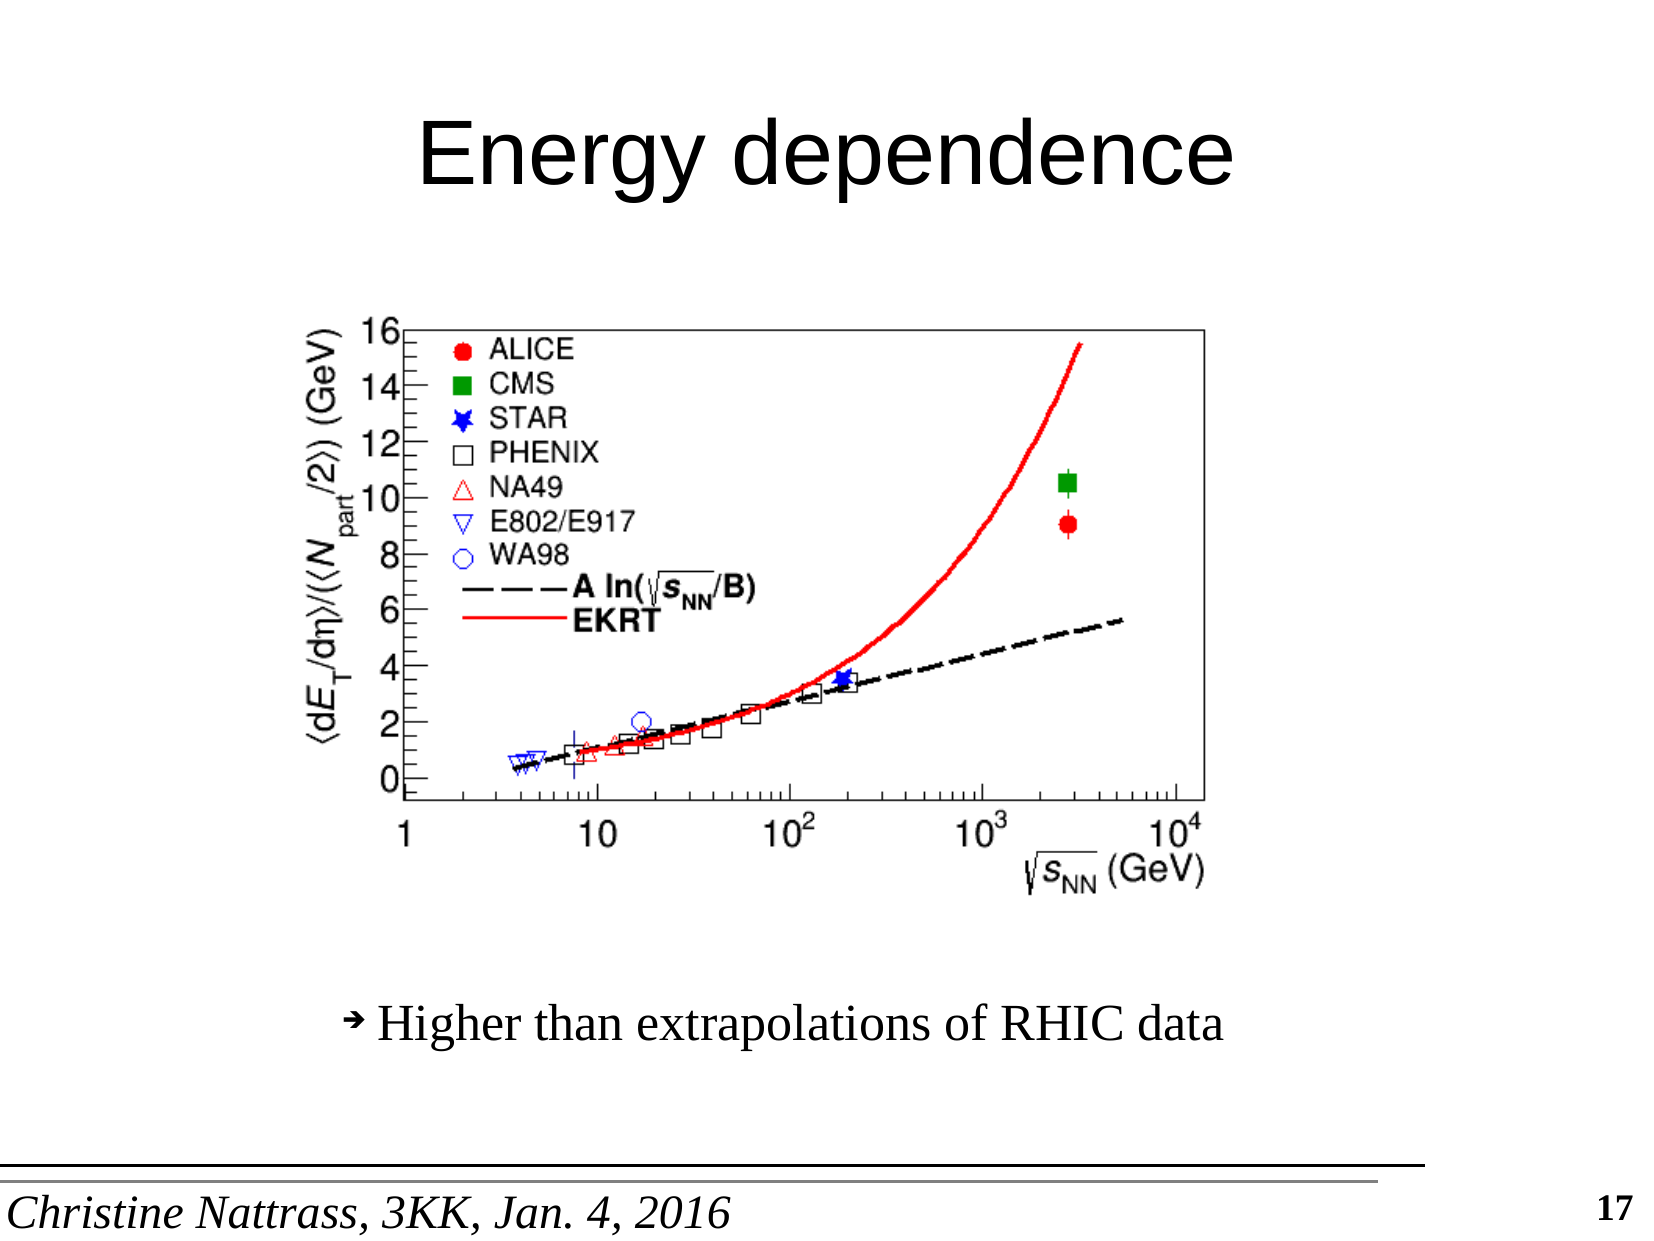

# Energy dependence
Higher than extrapolations of RHIC data